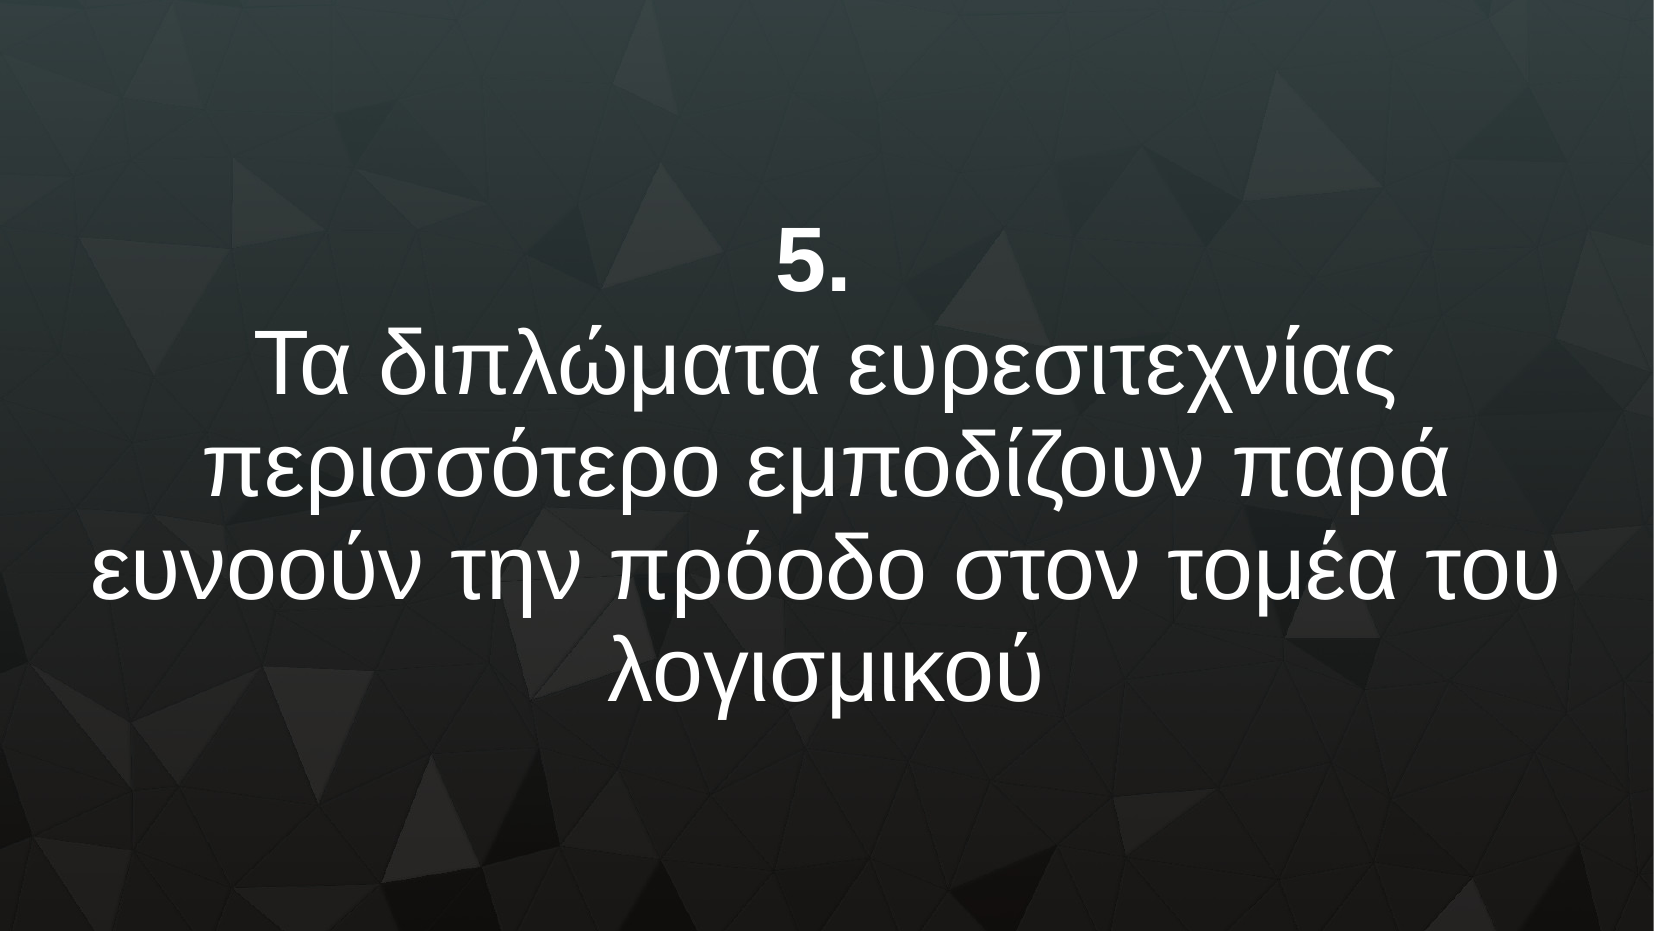

# 5. Τα διπλώματα ευρεσιτεχνίας περισσότερο εμποδίζουν παρά ευνοούν την πρόοδο στον τομέα του λογισμικού